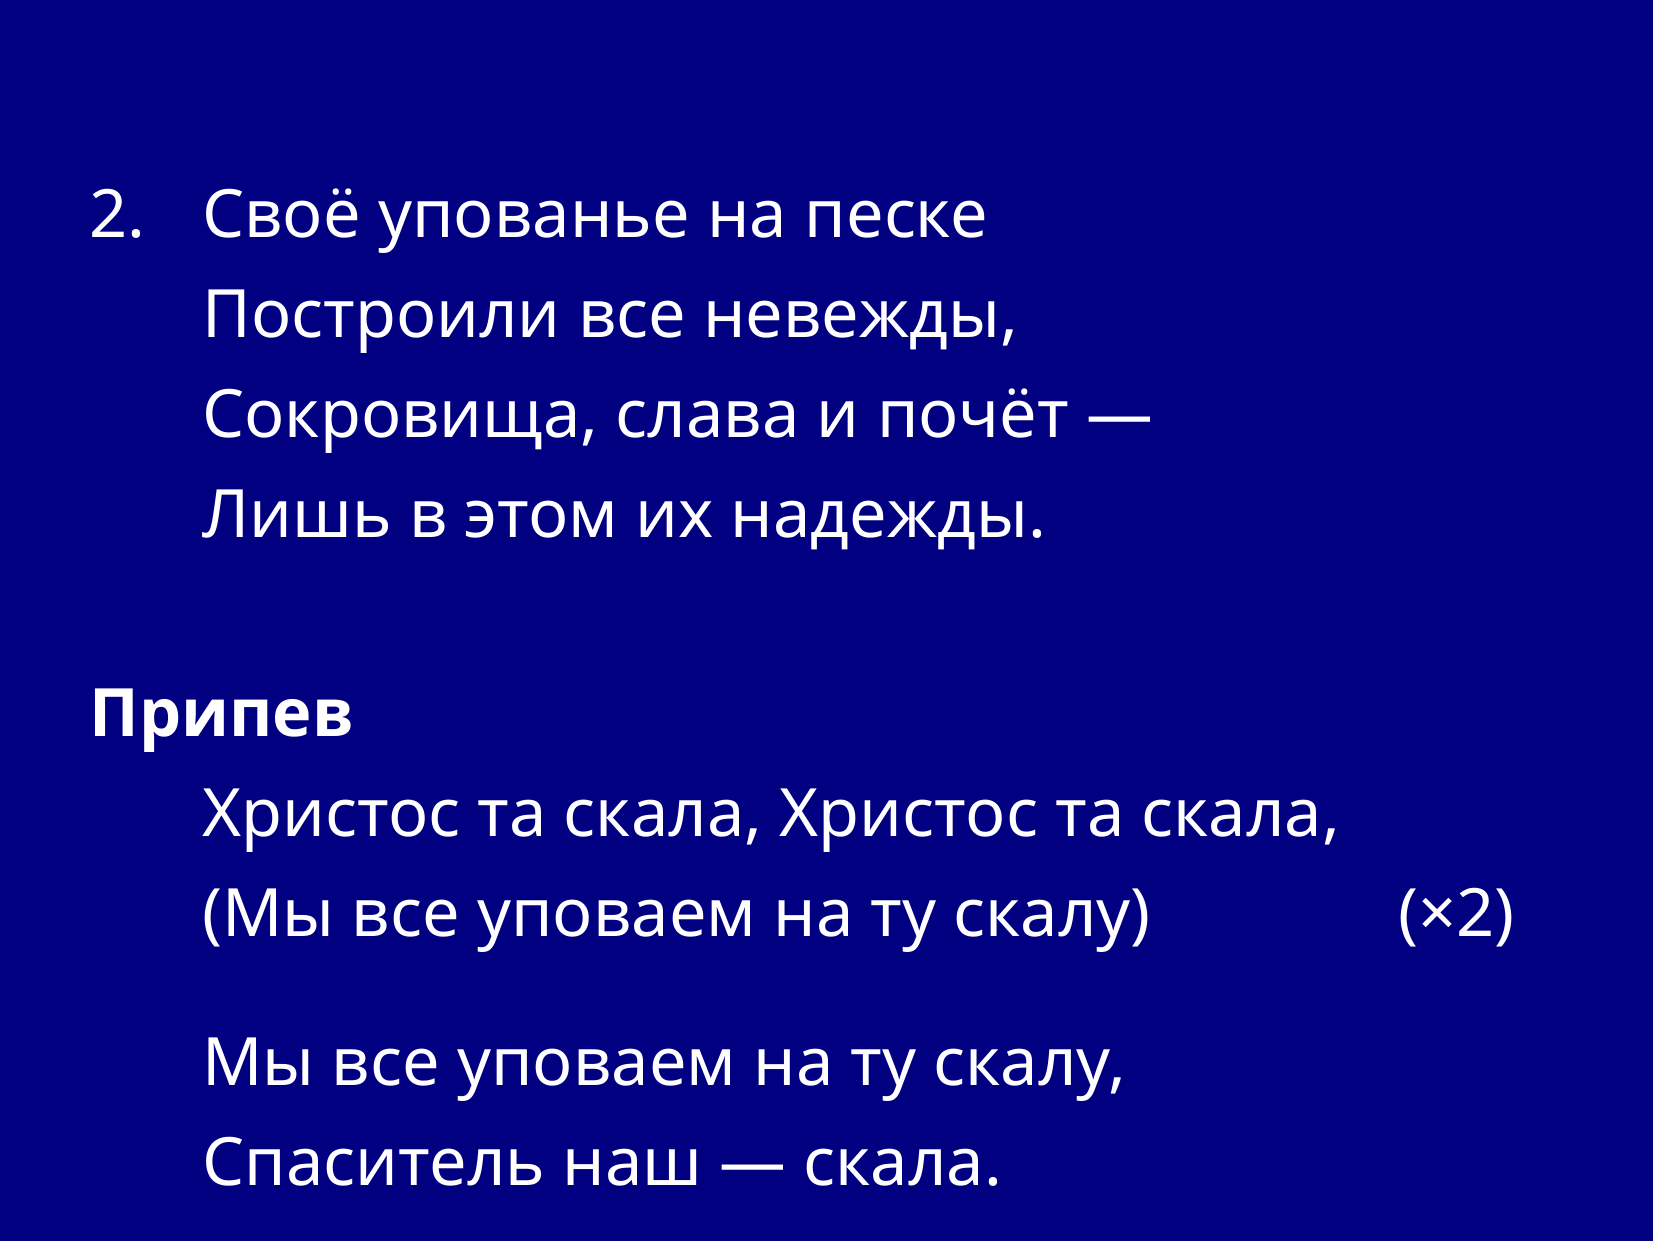

2.	Своё упованье на песке
	Построили все невежды,
	Сокровища, слава и почёт —
	Лишь в этом их надежды.
Припев
	Христос та скала, Христос та скала,
	(Мы все уповаем на ту скалу)	(×2)
	Мы все уповаем на ту скалу,
	Спаситель наш — скала.